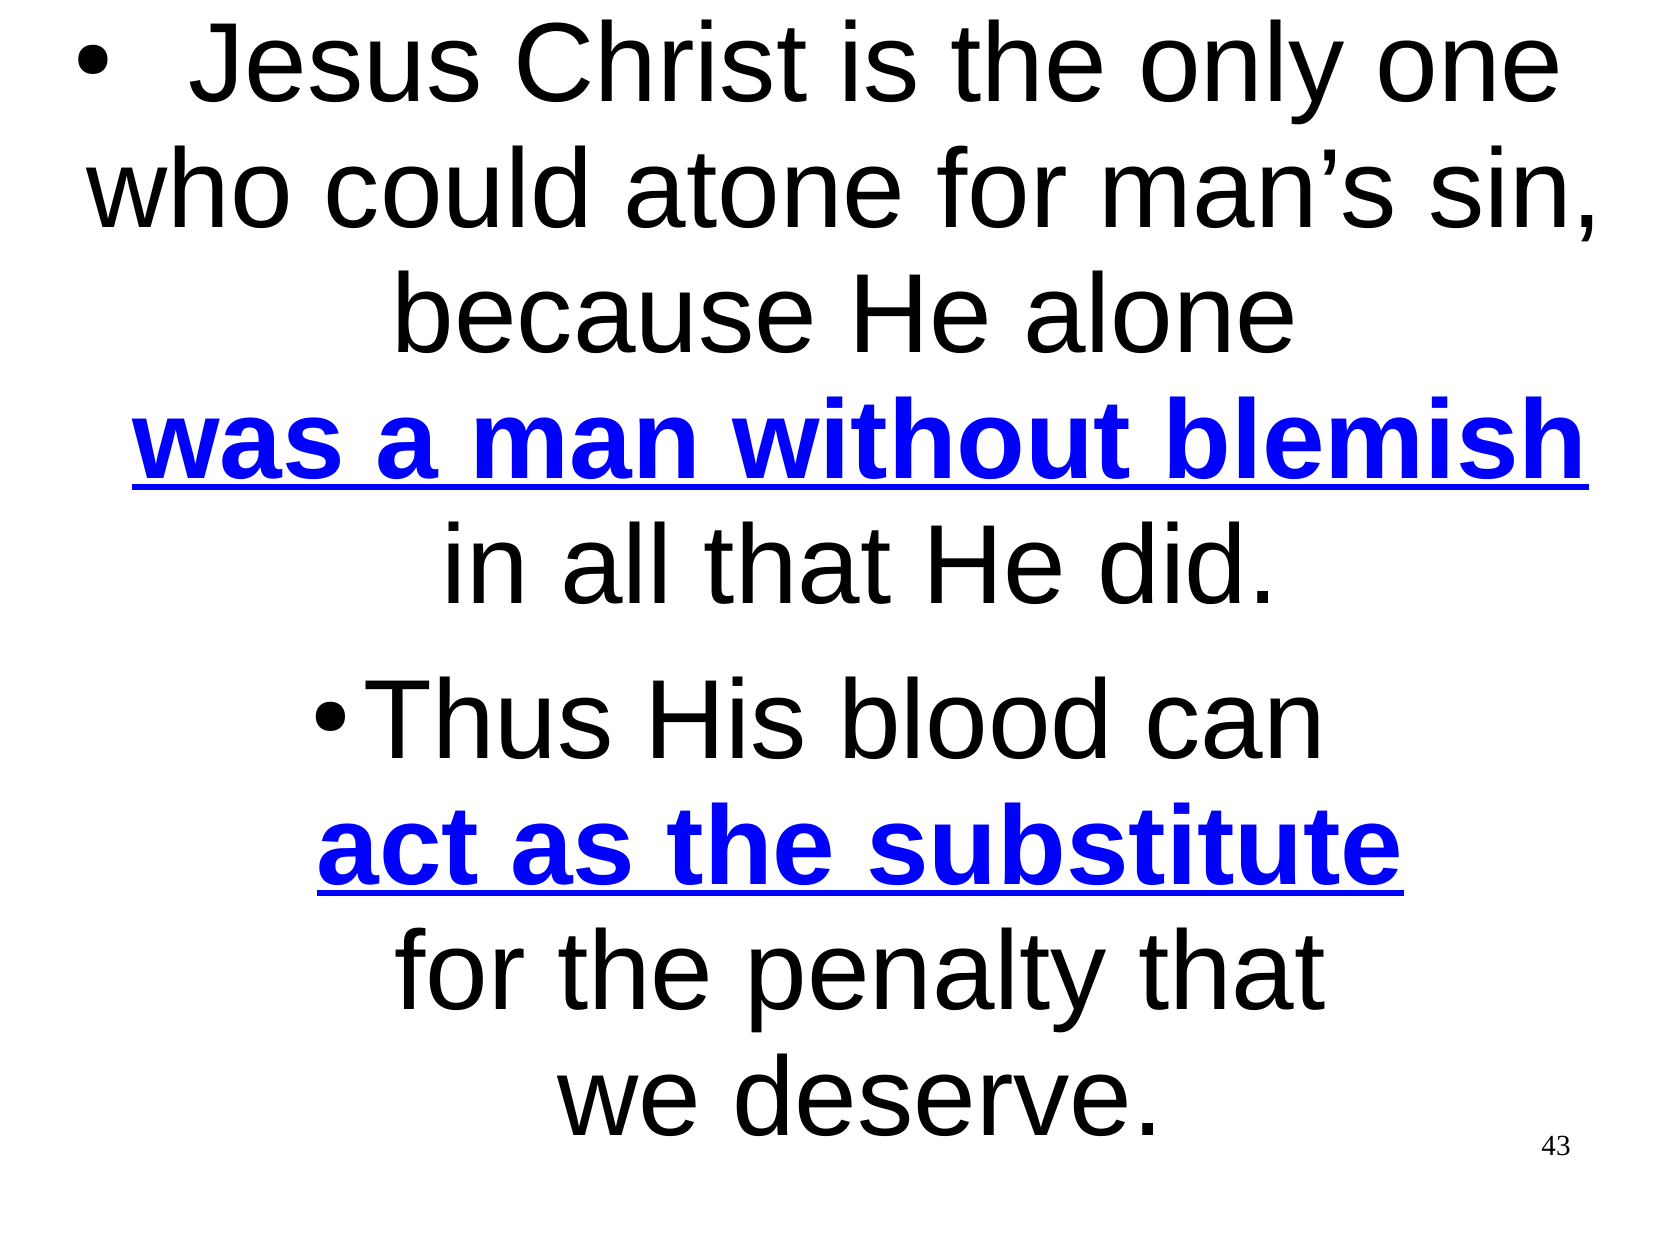

# Jesus Christ is the only one who could atone for man’s sin, because He alone was a man without blemish in all that He did.
Thus His blood can
act as the substitute
 for the penalty that
we deserve.
43